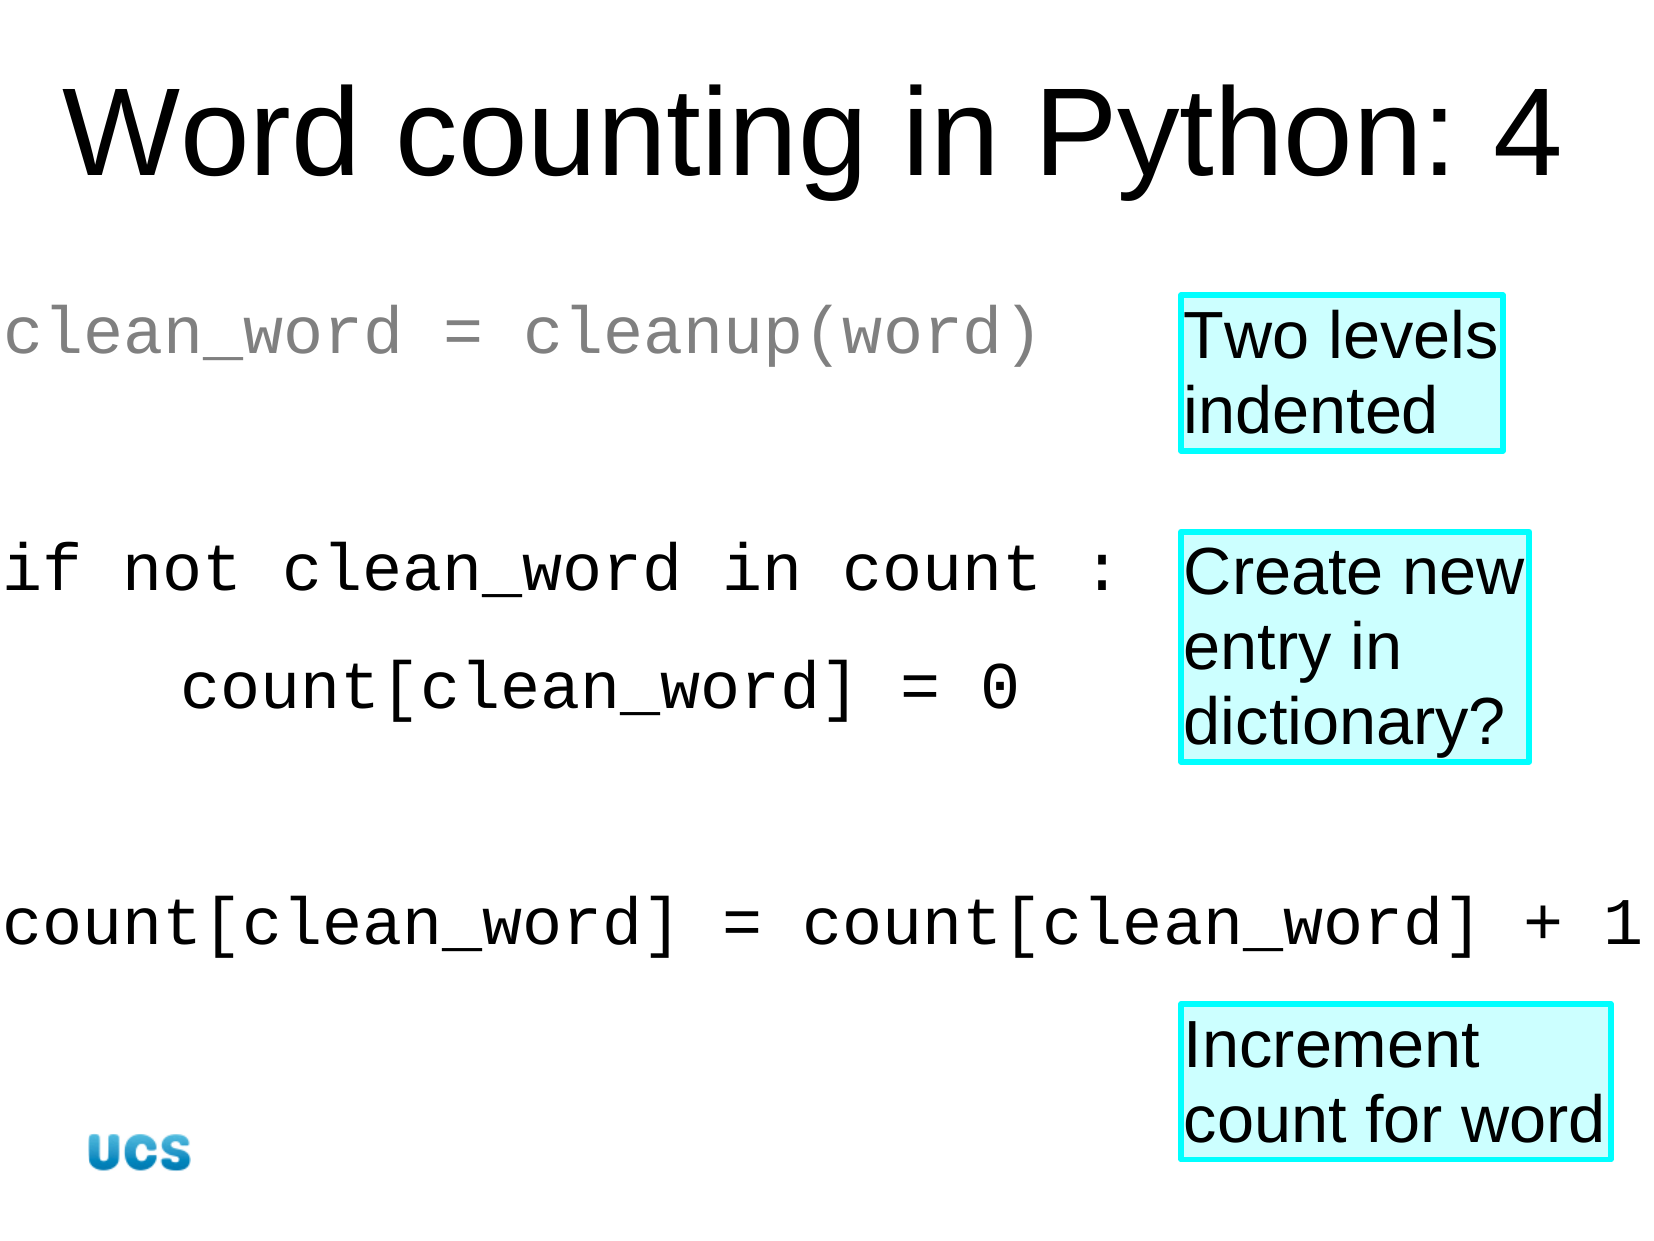

Word counting in Python: 4
Two levels
indented
clean_word =
cleanup
(word)
if not clean_word in count :
Create new
entry in
dictionary?
count[clean_word] = 0
count[clean_word] = count[clean_word] + 1
Increment
count for word
431